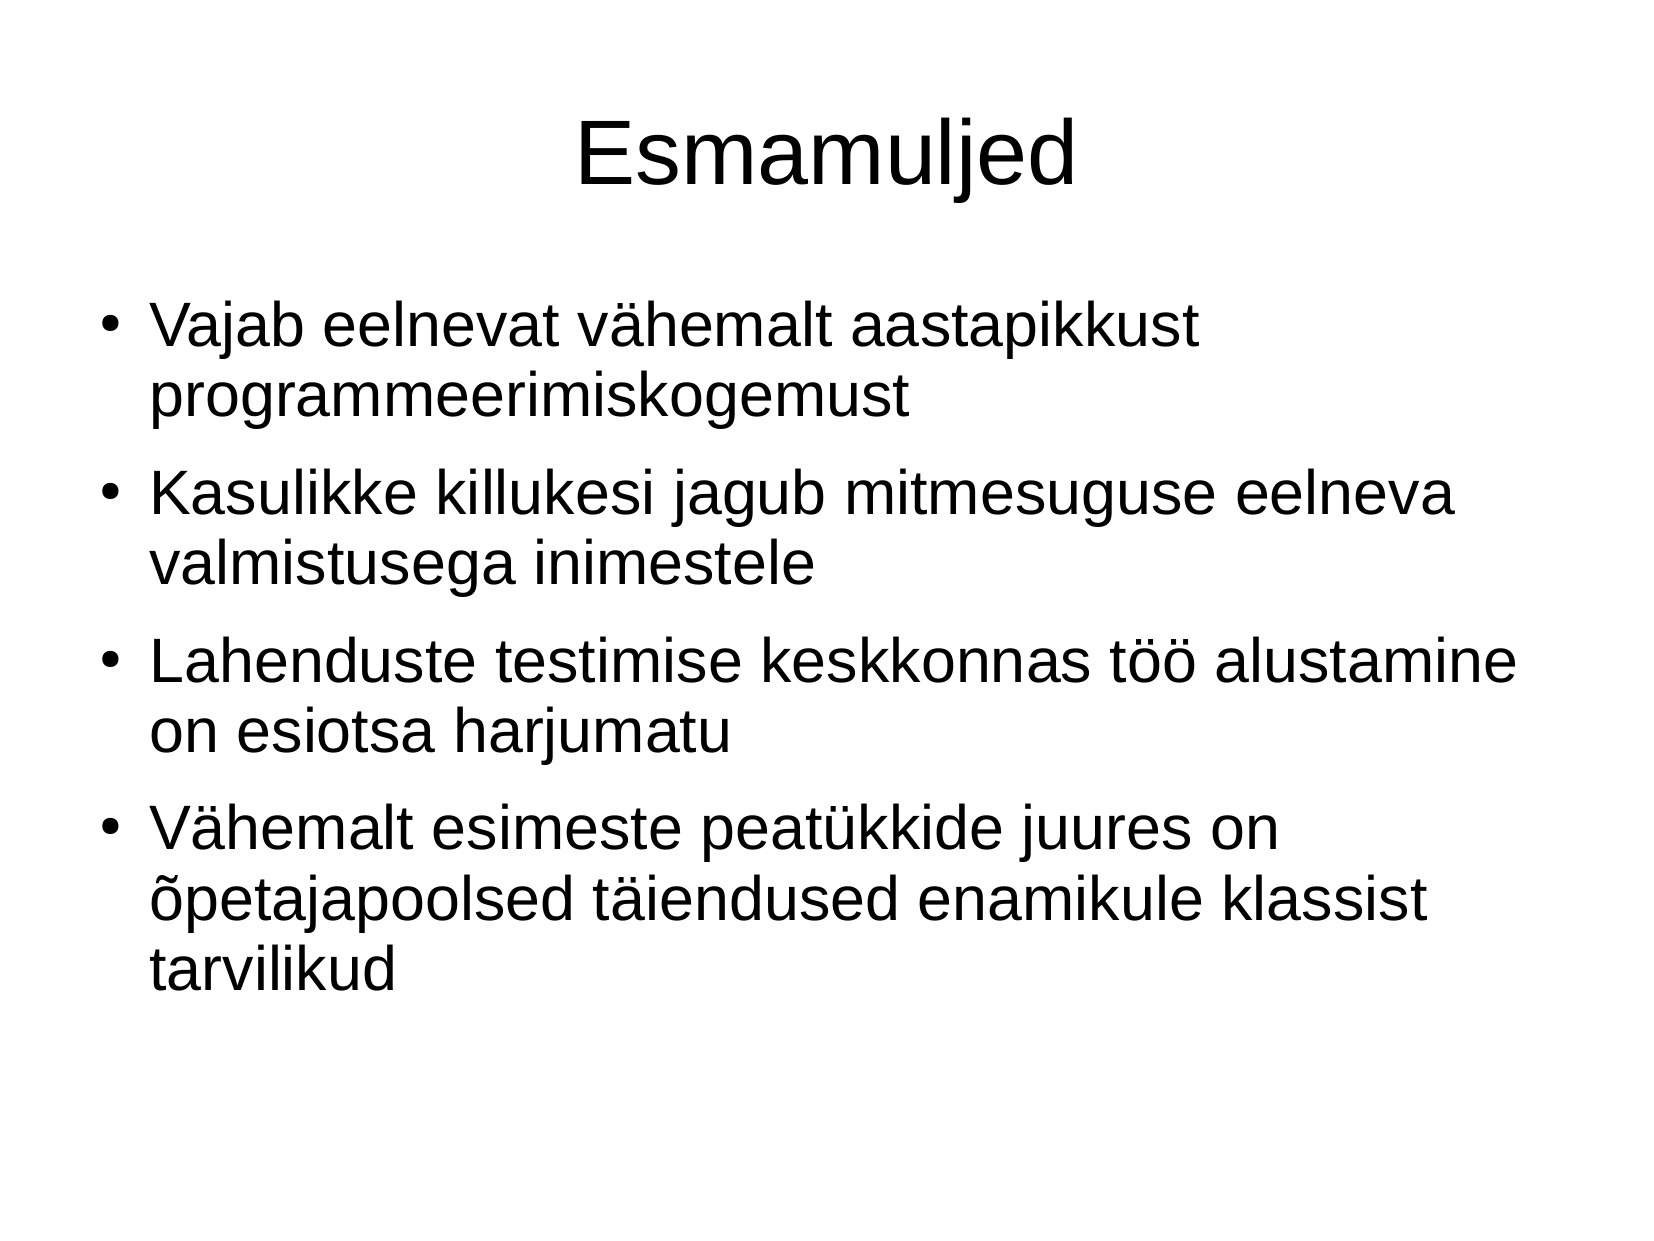

# Esmamuljed
Vajab eelnevat vähemalt aastapikkust programmeerimiskogemust
Kasulikke killukesi jagub mitmesuguse eelneva valmistusega inimestele
Lahenduste testimise keskkonnas töö alustamine on esiotsa harjumatu
Vähemalt esimeste peatükkide juures on õpetajapoolsed täiendused enamikule klassist tarvilikud